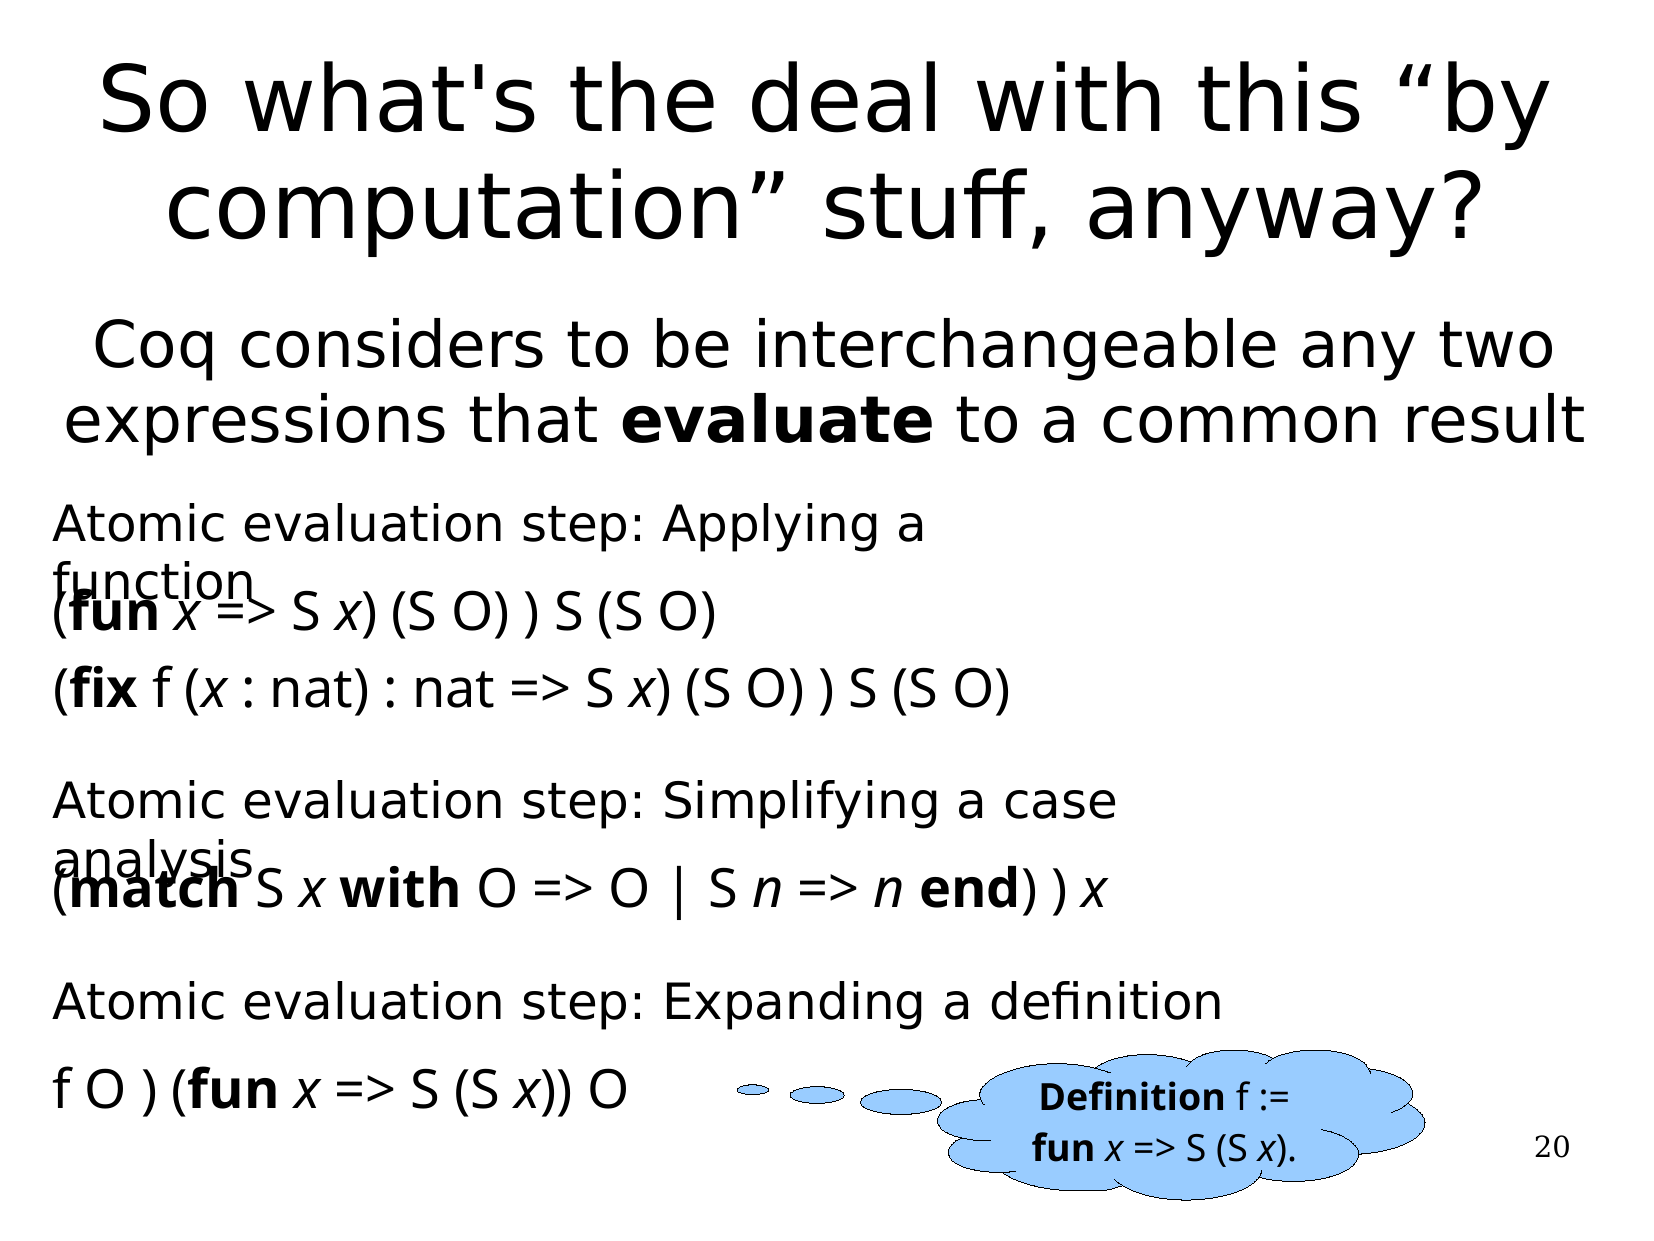

# So what's the deal with this “by computation” stuff, anyway?
Coq considers to be interchangeable any two expressions that evaluate to a common result
Atomic evaluation step: Applying a function
(fun x => S x) (S O) ) S (S O)
(fix f (x : nat) : nat => S x) (S O) ) S (S O)
Atomic evaluation step: Simplifying a case analysis
(match S x with O => O | S n => n end) ) x
Atomic evaluation step: Expanding a definition
f O ) (fun x => S (S x)) O
Definition f := fun x => S (S x).
20